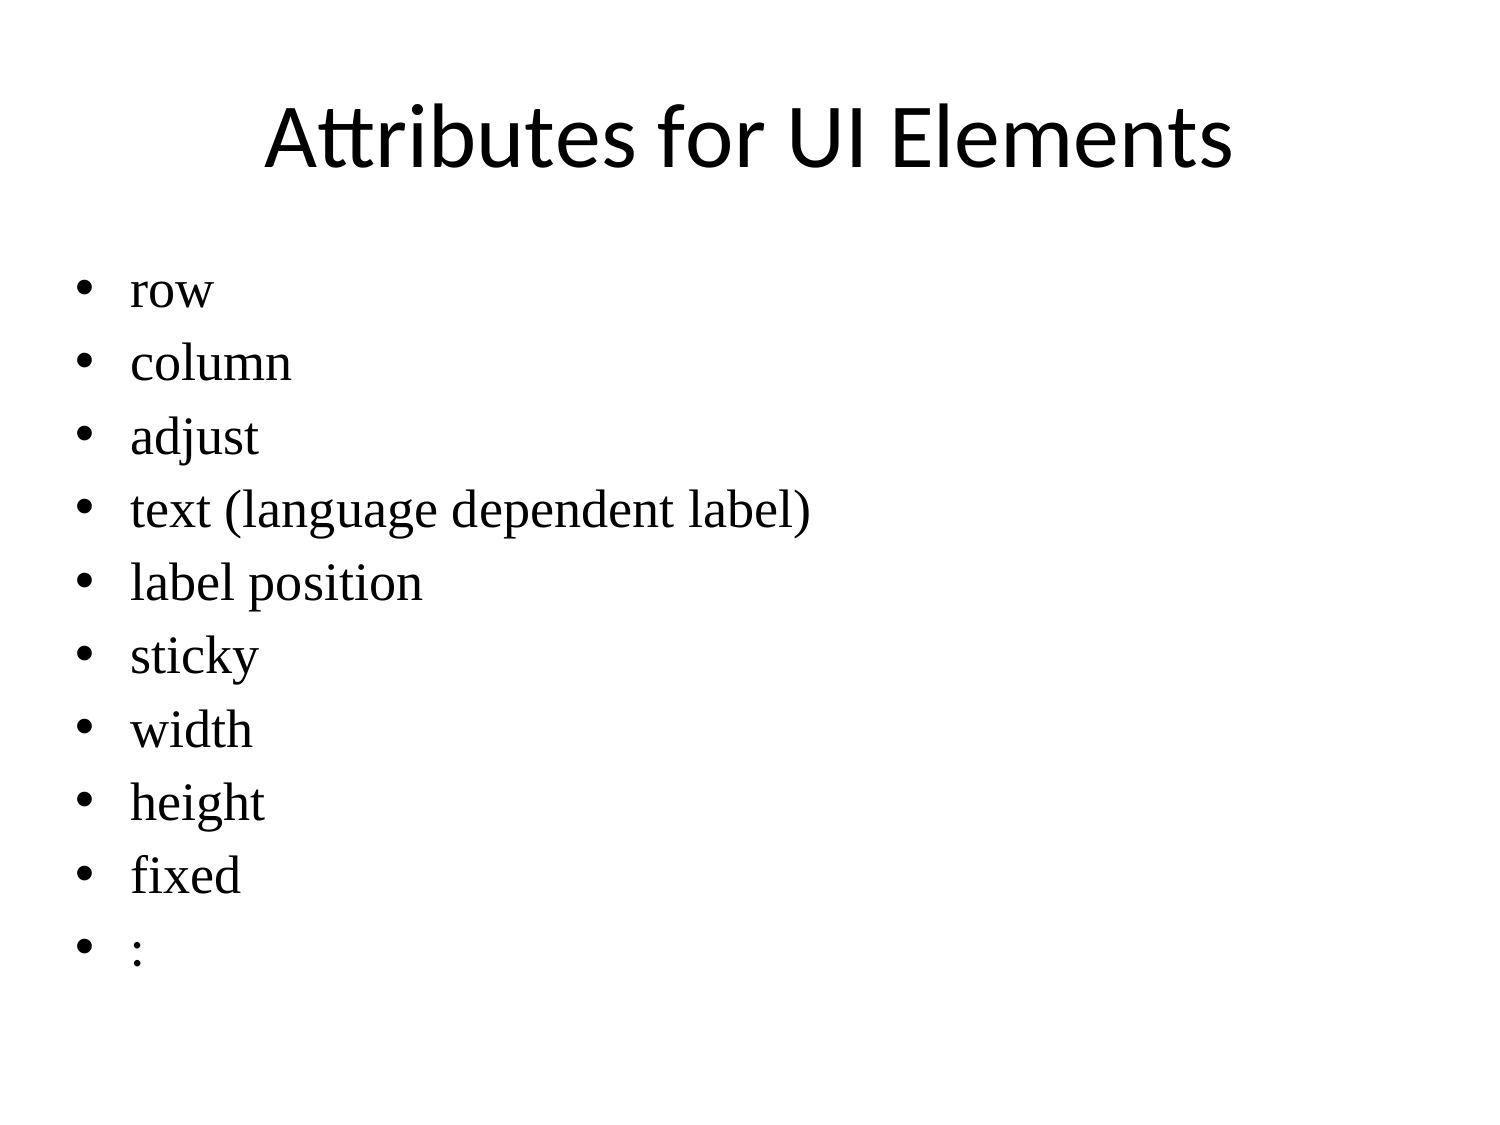

# Attributes for UI Elements
row
column
adjust
text (language dependent label)
label position
sticky
width
height
fixed
: